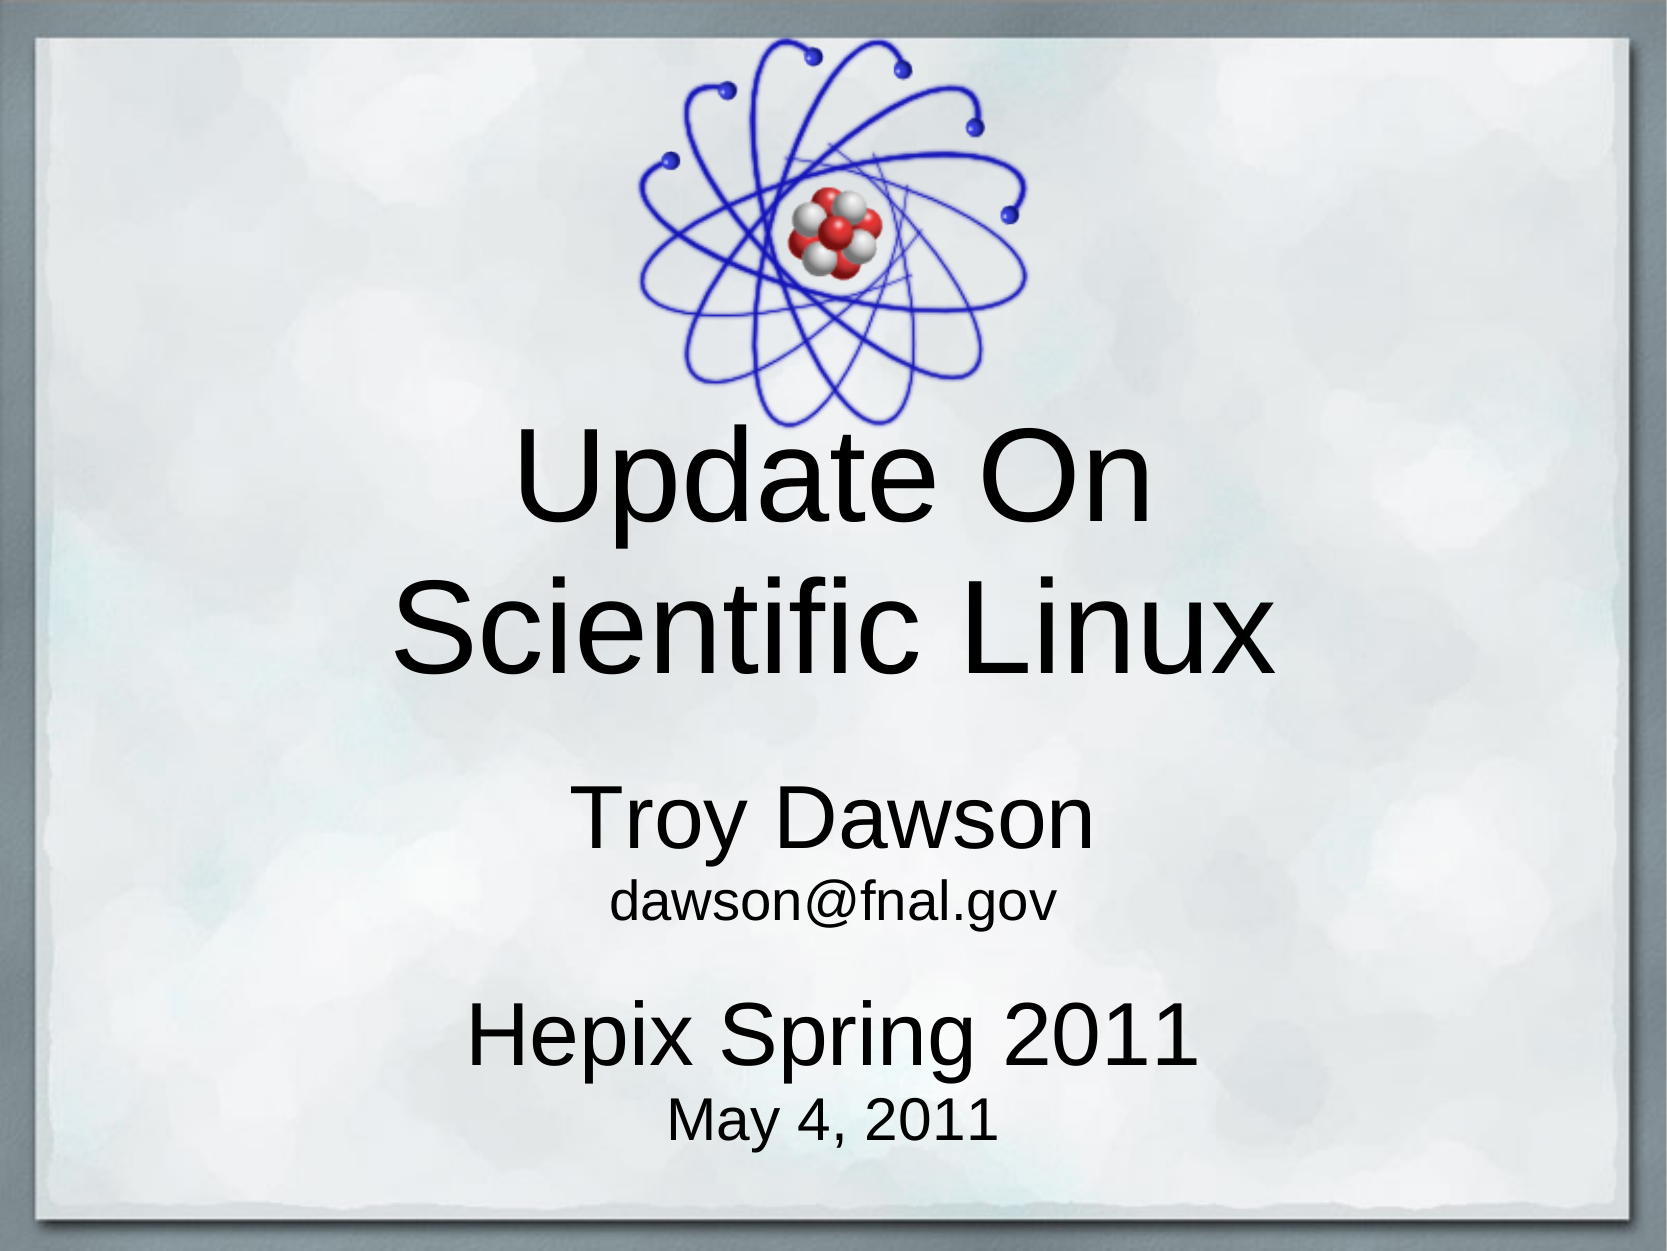

# Update On Scientific Linux
Troy Dawson
dawson@fnal.gov
Hepix Spring 2011
May 4, 2011